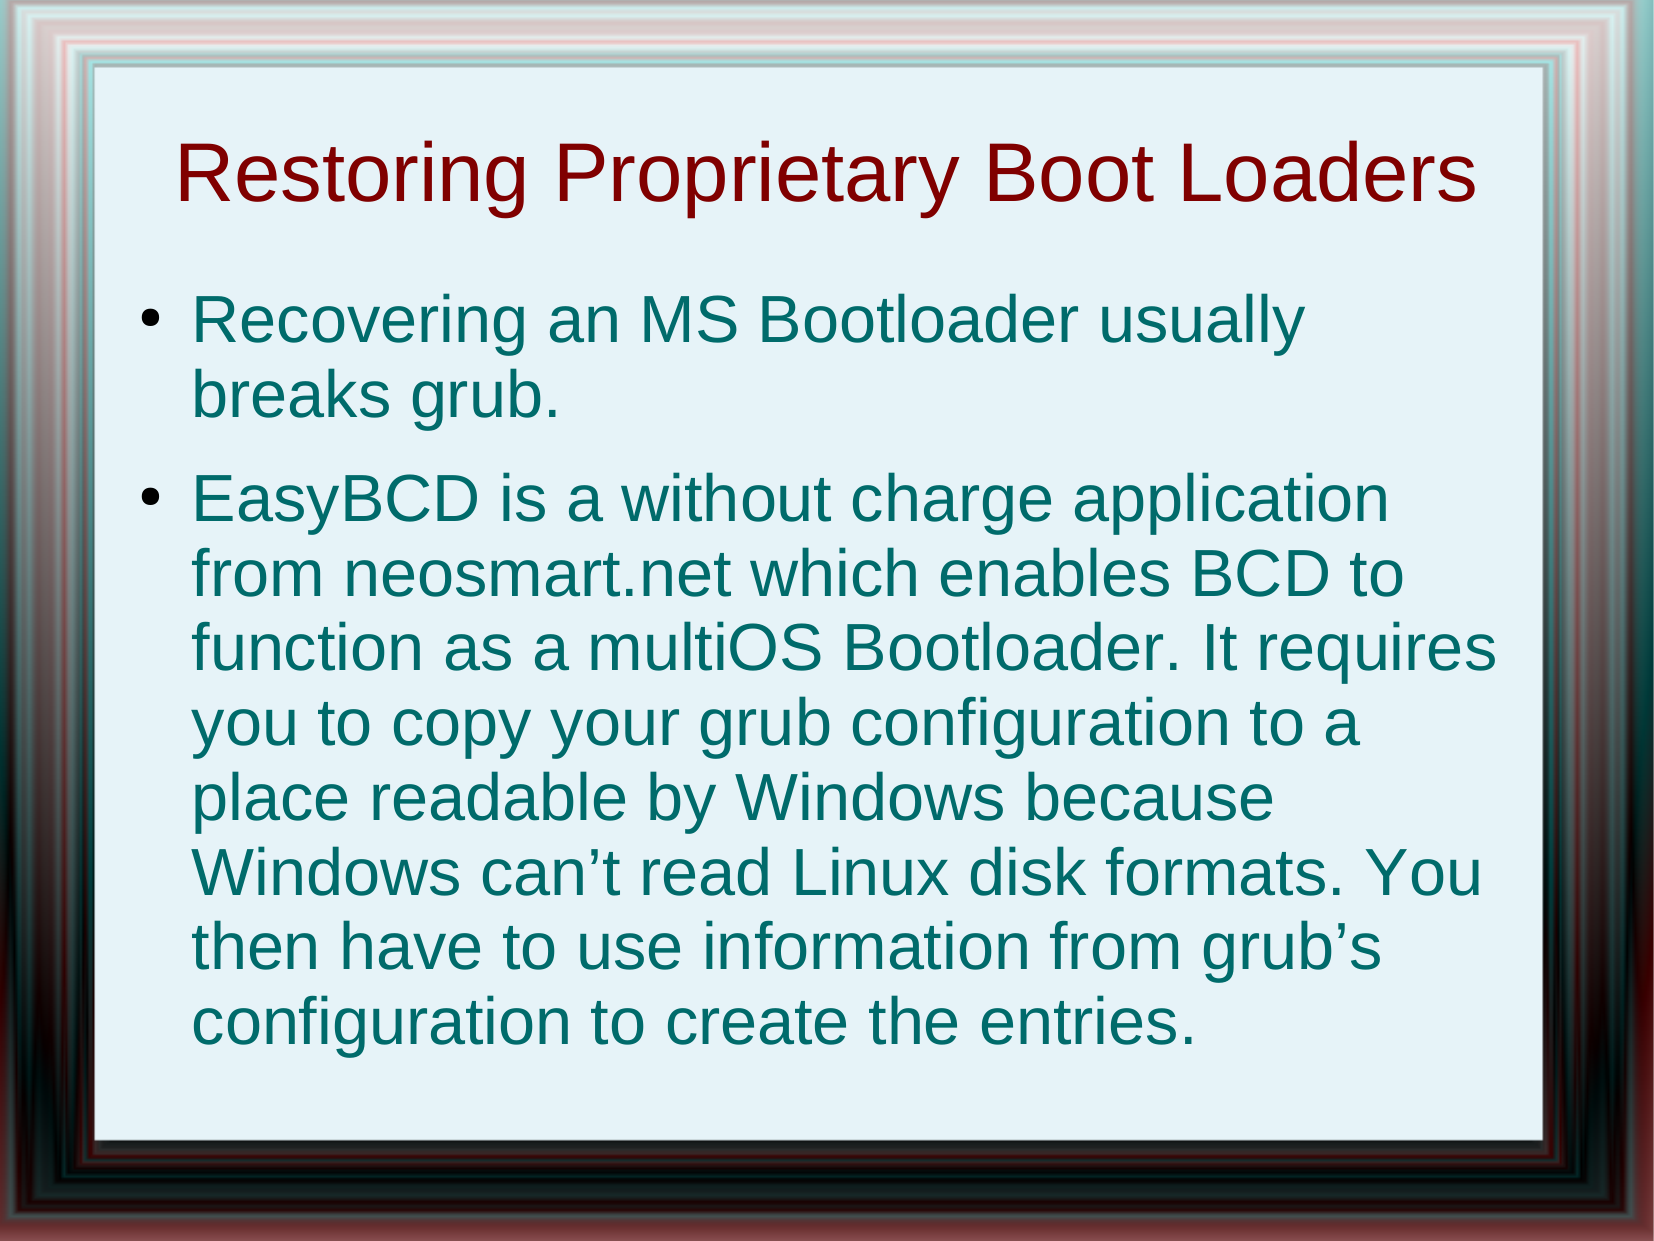

# Restoring Proprietary Boot Loaders
Recovering an MS Bootloader usually breaks grub.
EasyBCD is a without charge application from neosmart.net which enables BCD to function as a multiOS Bootloader. It requires you to copy your grub configuration to a place readable by Windows because Windows can’t read Linux disk formats. You then have to use information from grub’s configuration to create the entries.